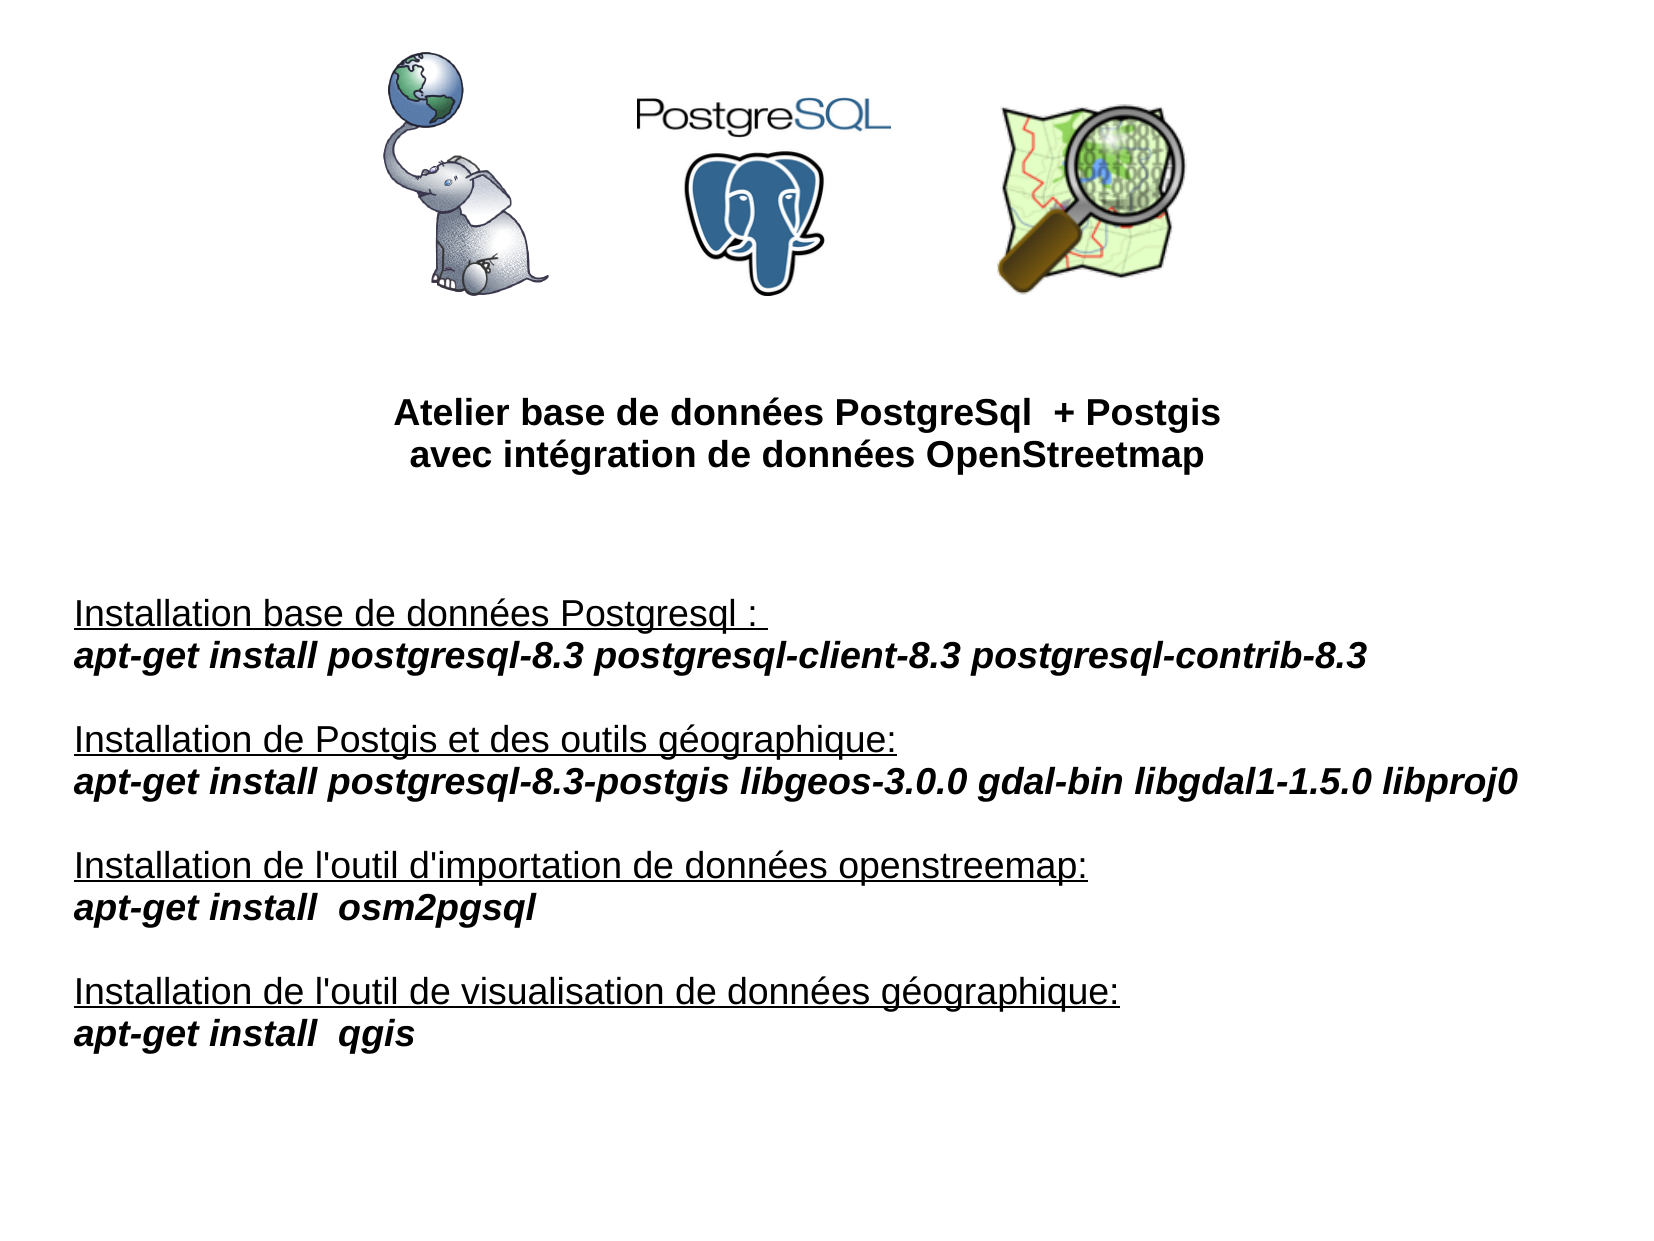

Atelier base de données PostgreSql + Postgis
avec intégration de données OpenStreetmap
Installation base de données Postgresql :
apt-get install postgresql-8.3 postgresql-client-8.3 postgresql-contrib-8.3
Installation de Postgis et des outils géographique:
apt-get install postgresql-8.3-postgis libgeos-3.0.0 gdal-bin libgdal1-1.5.0 libproj0
Installation de l'outil d'importation de données openstreemap:
apt-get install osm2pgsql
Installation de l'outil de visualisation de données géographique:
apt-get install qgis